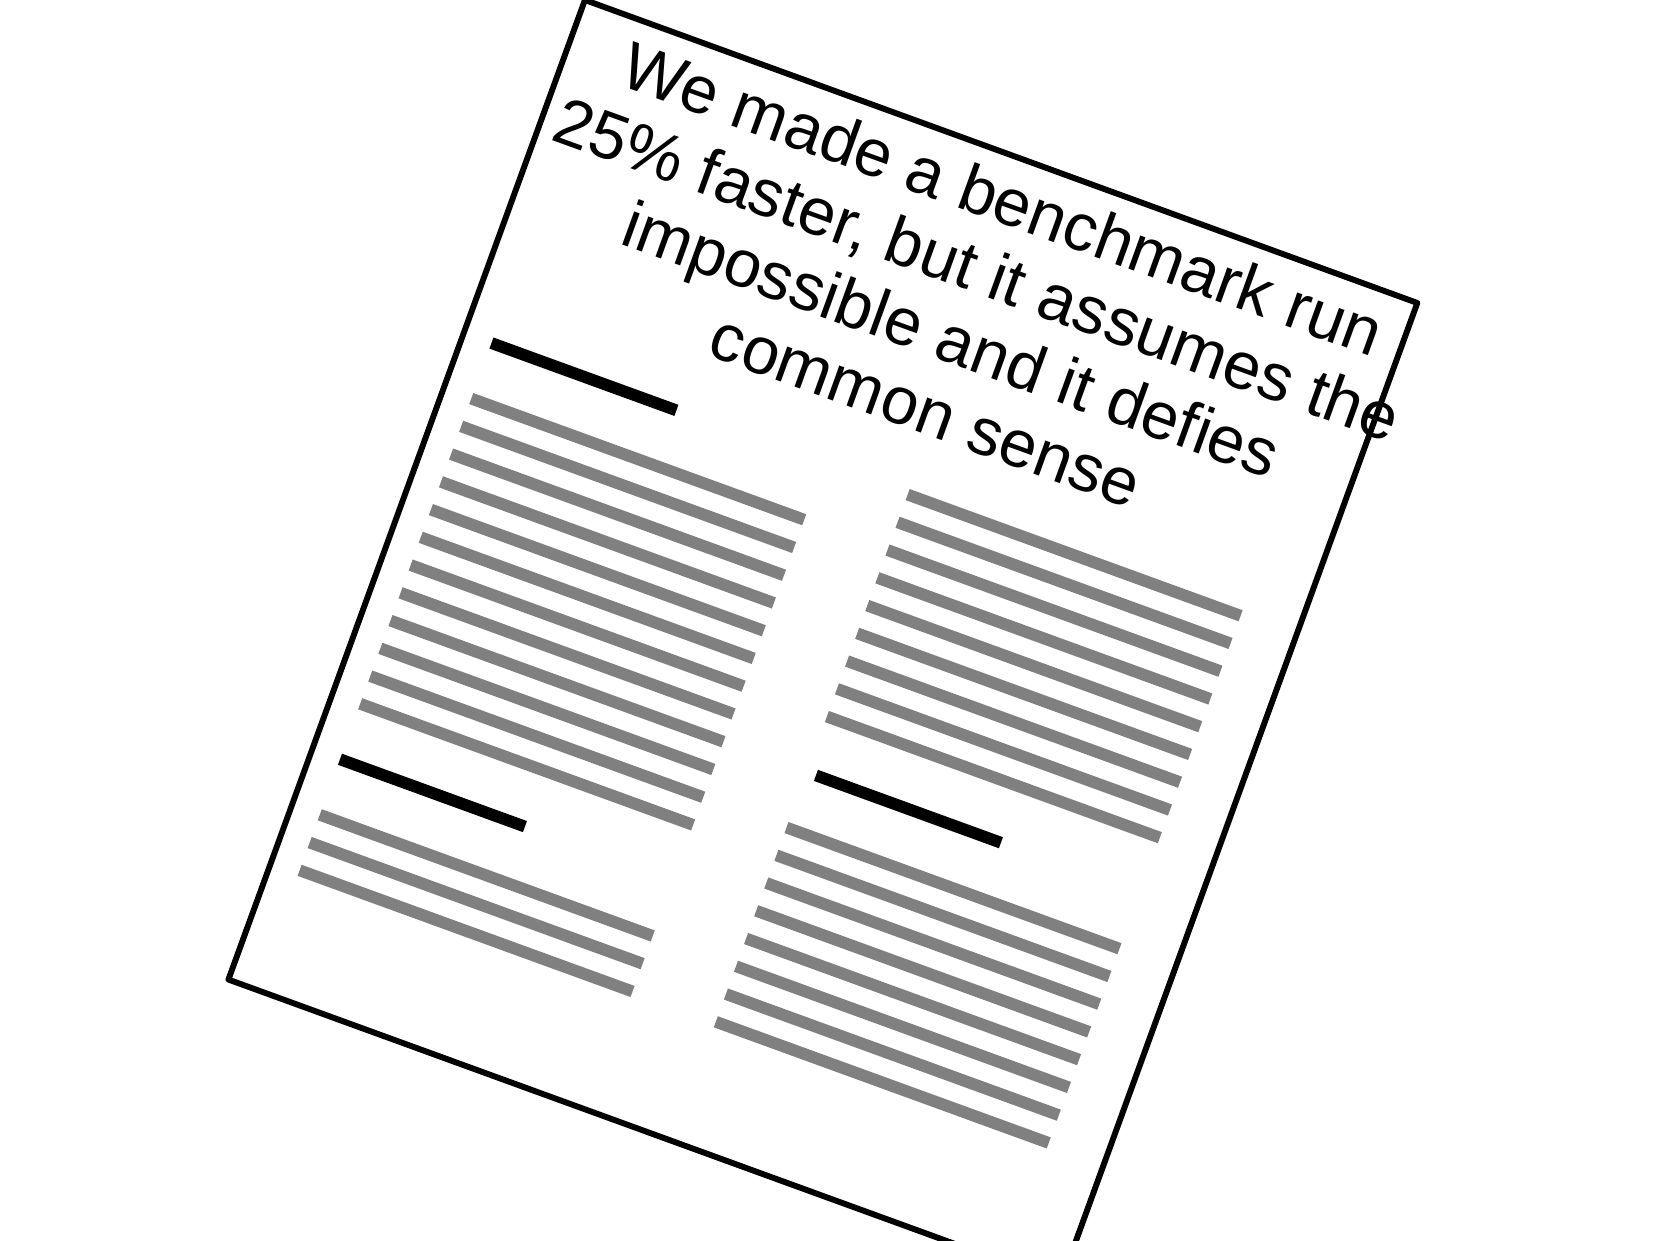

We made a benchmark run 25% faster, but it assumes the impossible and it defies common sense